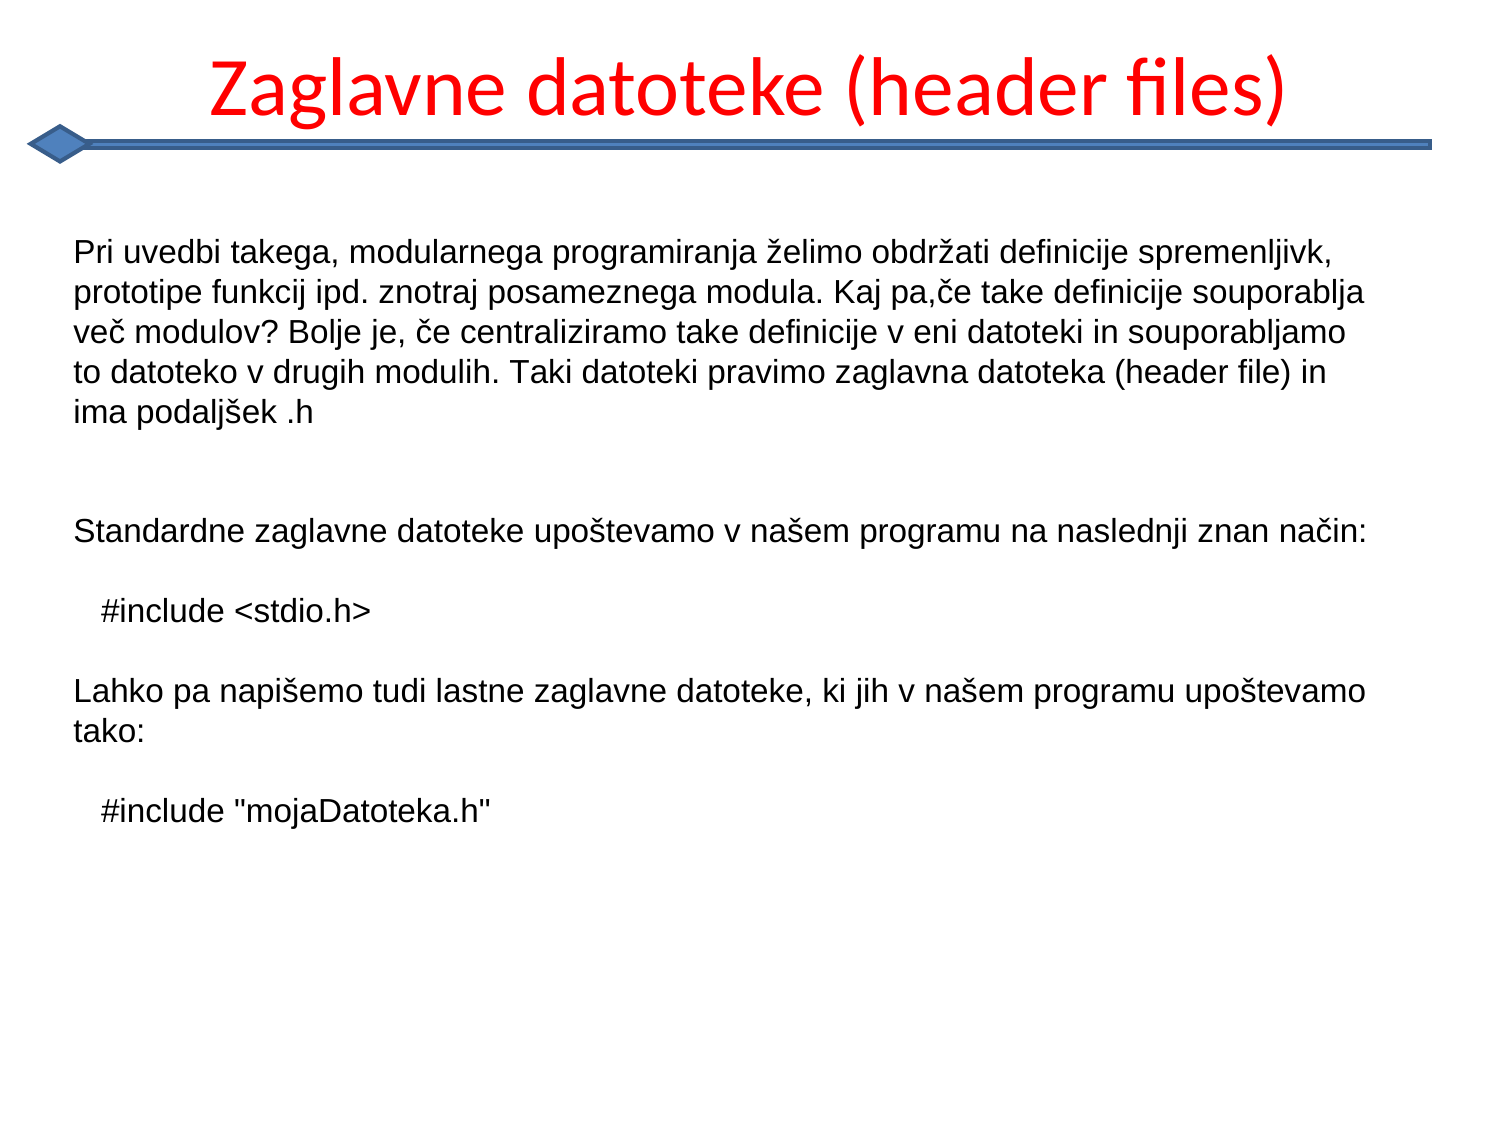

# Zaglavne datoteke (header files)
Pri uvedbi takega, modularnega programiranja želimo obdržati definicije spremenljivk, prototipe funkcij ipd. znotraj posameznega modula. Kaj pa,če take definicije souporablja več modulov? Bolje je, če centraliziramo take definicije v eni datoteki in souporabljamo to datoteko v drugih modulih. Taki datoteki pravimo zaglavna datoteka (header file) in ima podaljšek .h
Standardne zaglavne datoteke upoštevamo v našem programu na naslednji znan način:
   #include <stdio.h>
Lahko pa napišemo tudi lastne zaglavne datoteke, ki jih v našem programu upoštevamo tako:
   #include "mojaDatoteka.h"